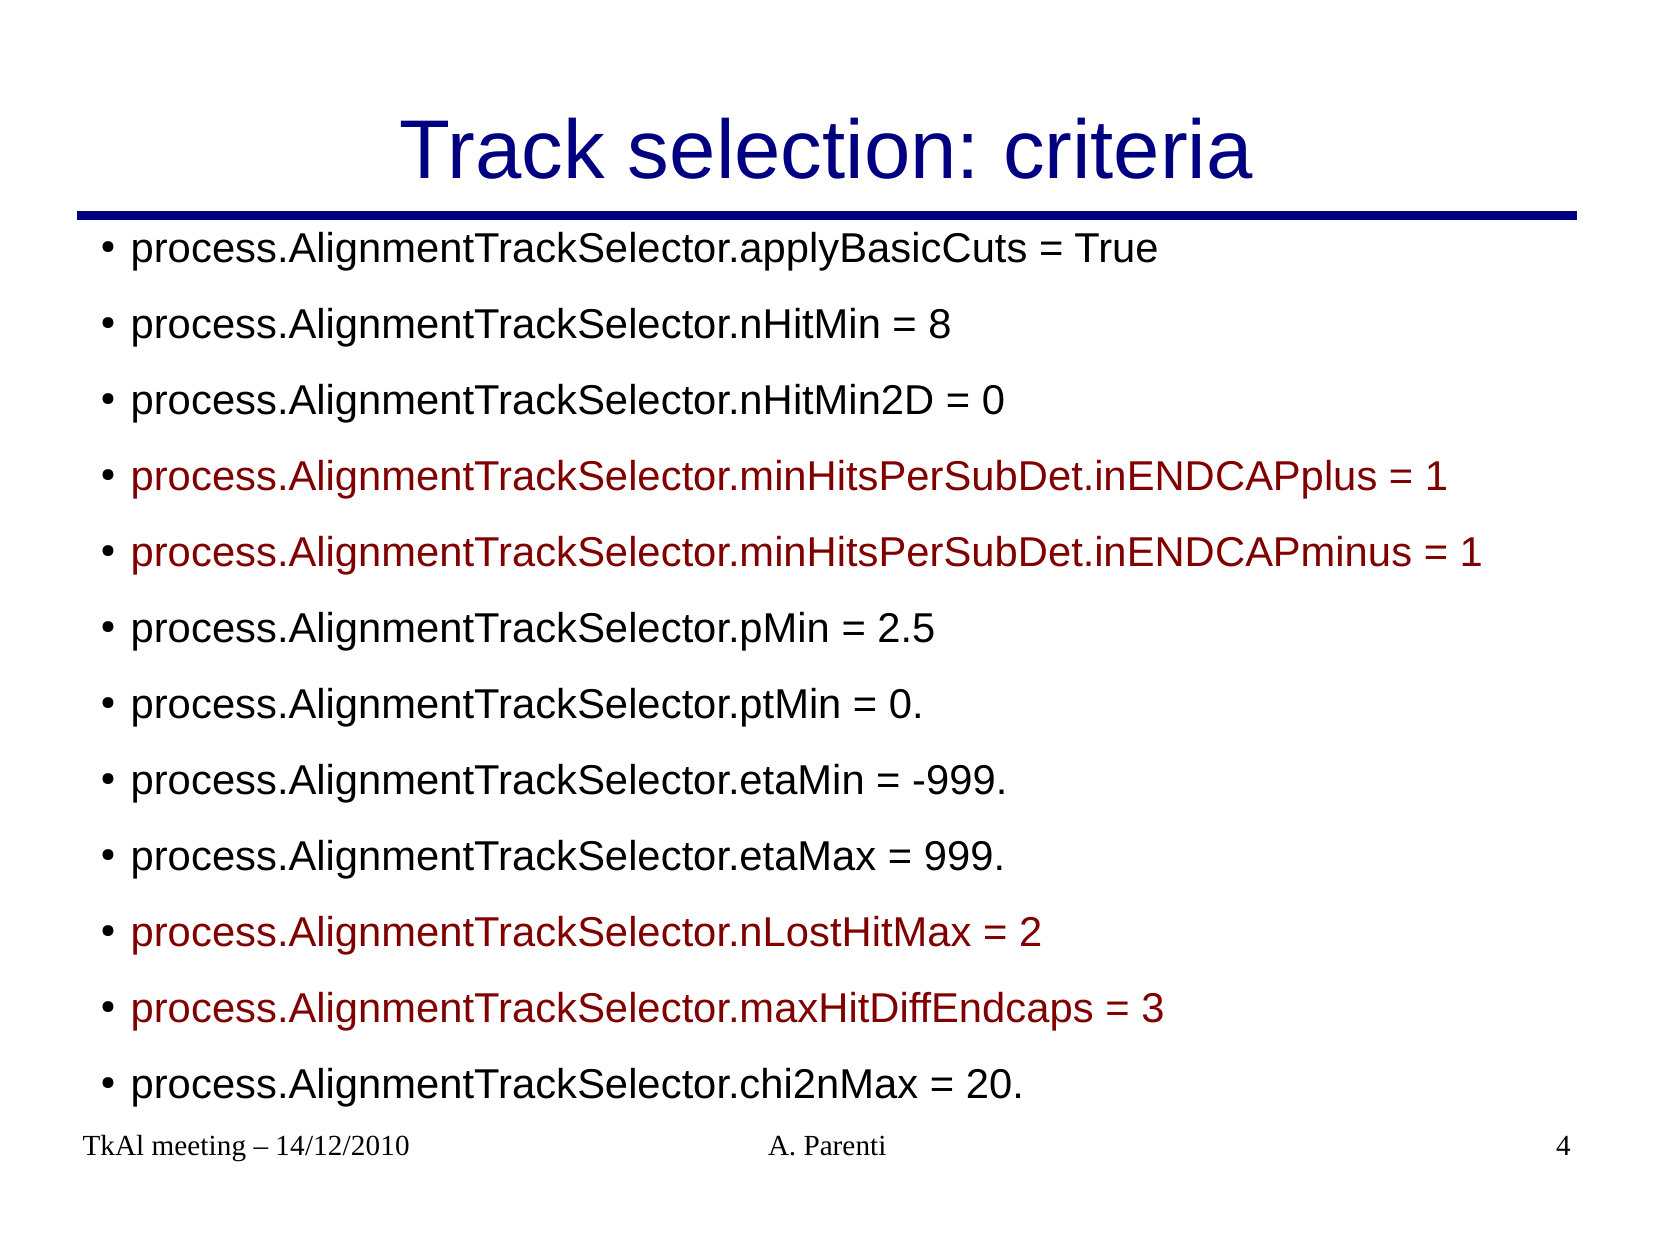

# Track selection: criteria
process.AlignmentTrackSelector.applyBasicCuts = True
process.AlignmentTrackSelector.nHitMin = 8
process.AlignmentTrackSelector.nHitMin2D = 0
process.AlignmentTrackSelector.minHitsPerSubDet.inENDCAPplus = 1
process.AlignmentTrackSelector.minHitsPerSubDet.inENDCAPminus = 1
process.AlignmentTrackSelector.pMin = 2.5
process.AlignmentTrackSelector.ptMin = 0.
process.AlignmentTrackSelector.etaMin = -999.
process.AlignmentTrackSelector.etaMax = 999.
process.AlignmentTrackSelector.nLostHitMax = 2
process.AlignmentTrackSelector.maxHitDiffEndcaps = 3
process.AlignmentTrackSelector.chi2nMax = 20.
4